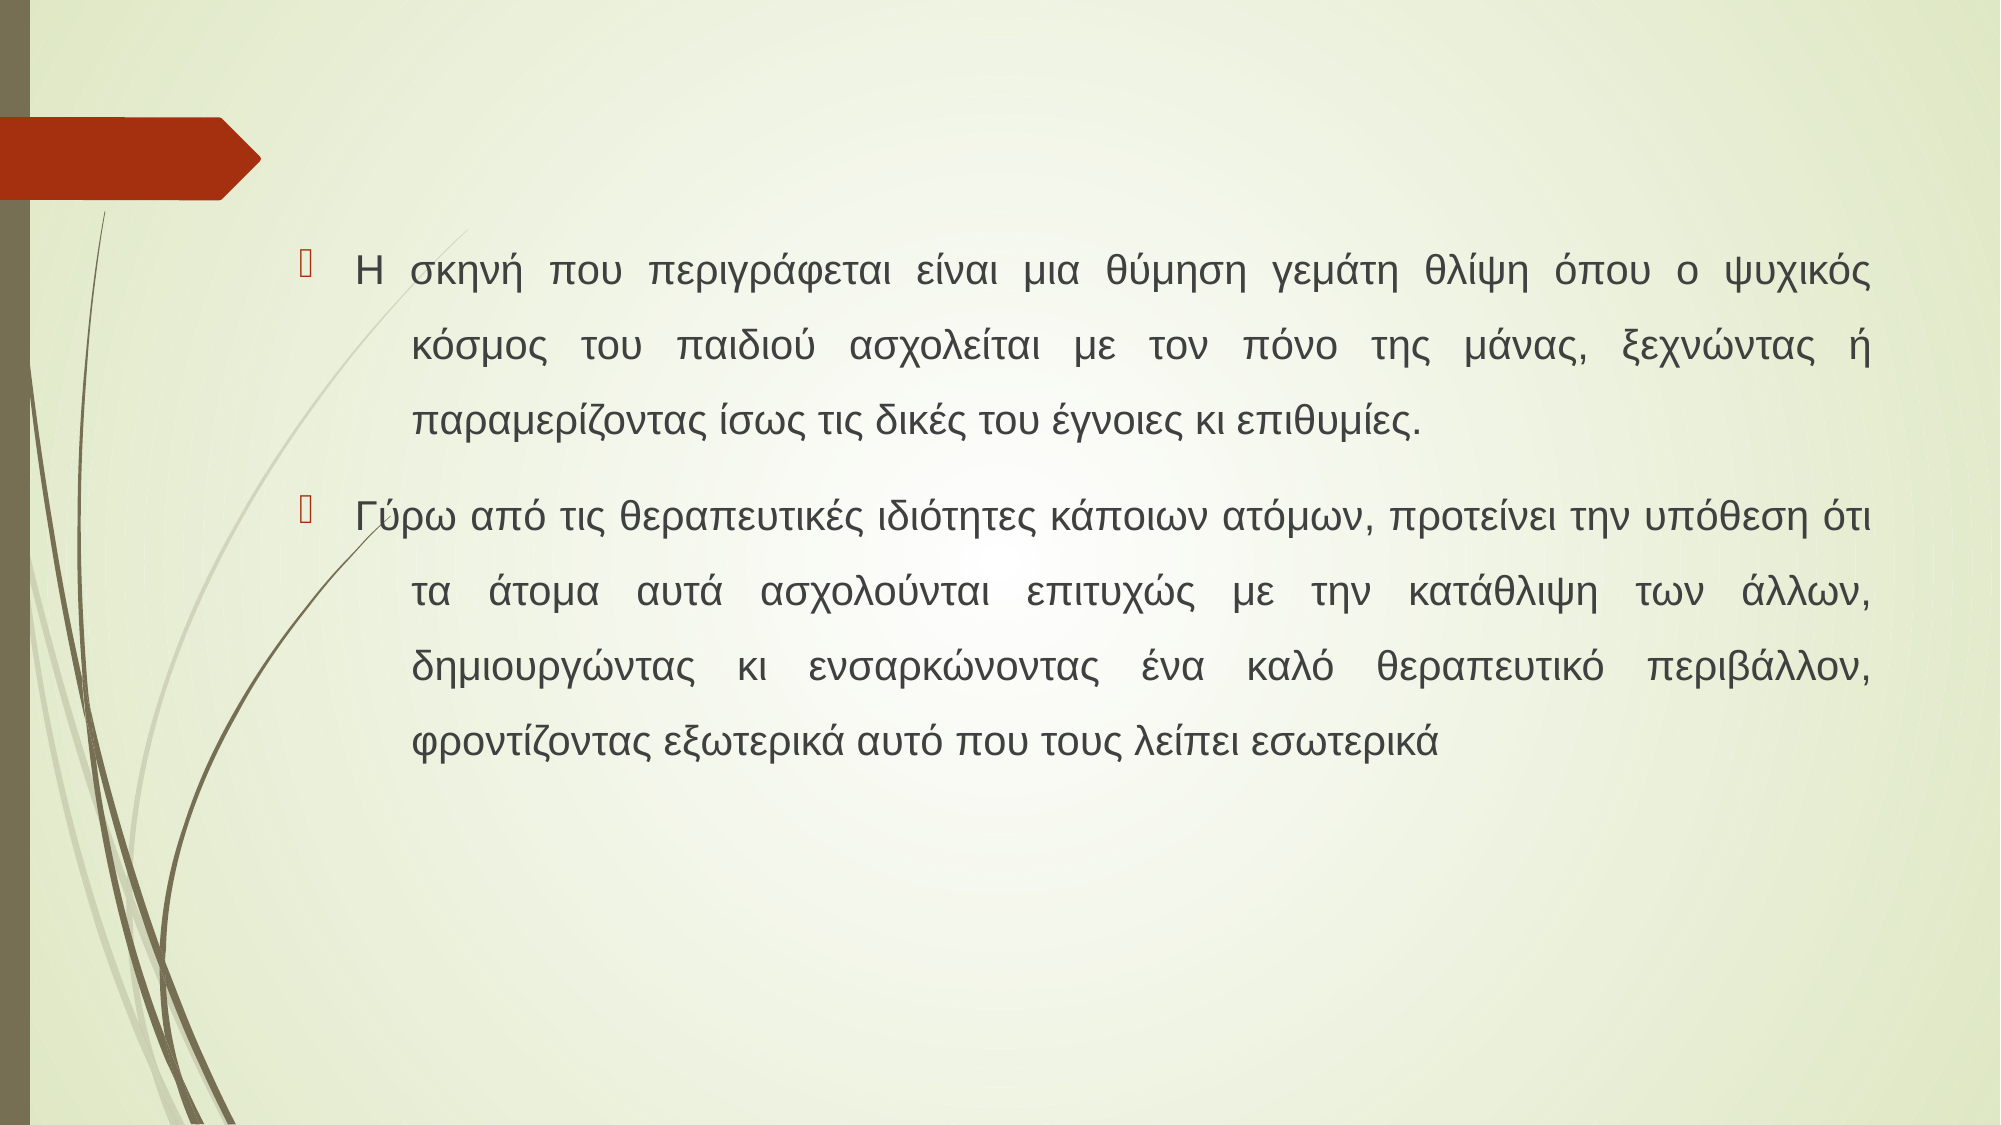

# Η σκηνή που περιγράφεται είναι μια θύμηση γεμάτη θλίψη όπου ο ψυχικός κόσμος του παιδιού ασχολείται με τον πόνο της μάνας, ξεχνώντας ή παραμερίζοντας ίσως τις δικές του έγνοιες κι επιθυμίες.
Γύρω από τις θεραπευτικές ιδιότητες κάποιων ατόμων, προτείνει την υπόθεση ότι τα άτομα αυτά ασχολούνται επιτυχώς με την κατάθλιψη των άλλων, δημιουργώντας κι ενσαρκώνοντας ένα καλό θεραπευτικό περιβάλλον, φροντίζοντας εξωτερικά αυτό που τους λείπει εσωτερικά